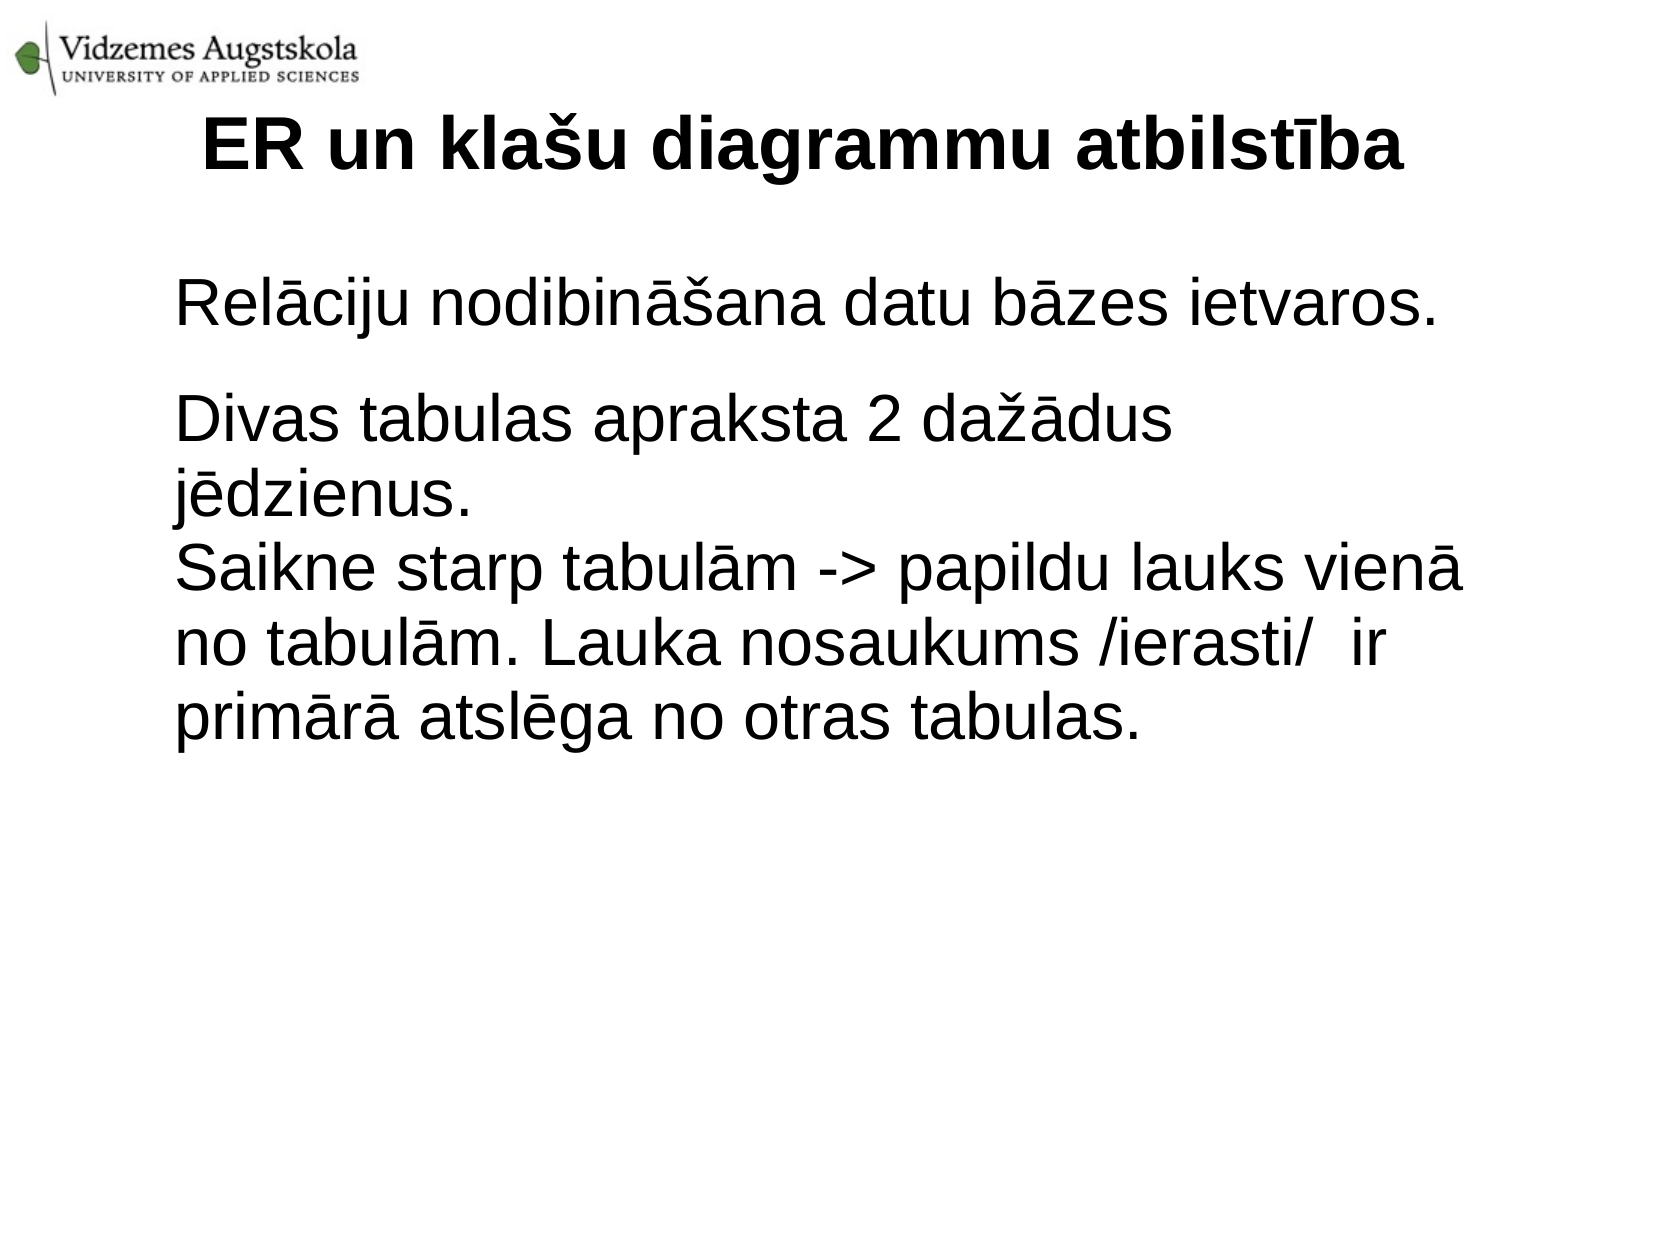

# ER un klašu diagrammu atbilstība
Relāciju nodibināšana datu bāzes ietvaros.
Divas tabulas apraksta 2 dažādus jēdzienus.
Saikne starp tabulām -> papildu lauks vienā no tabulām. Lauka nosaukums /ierasti/ ir primārā atslēga no otras tabulas.